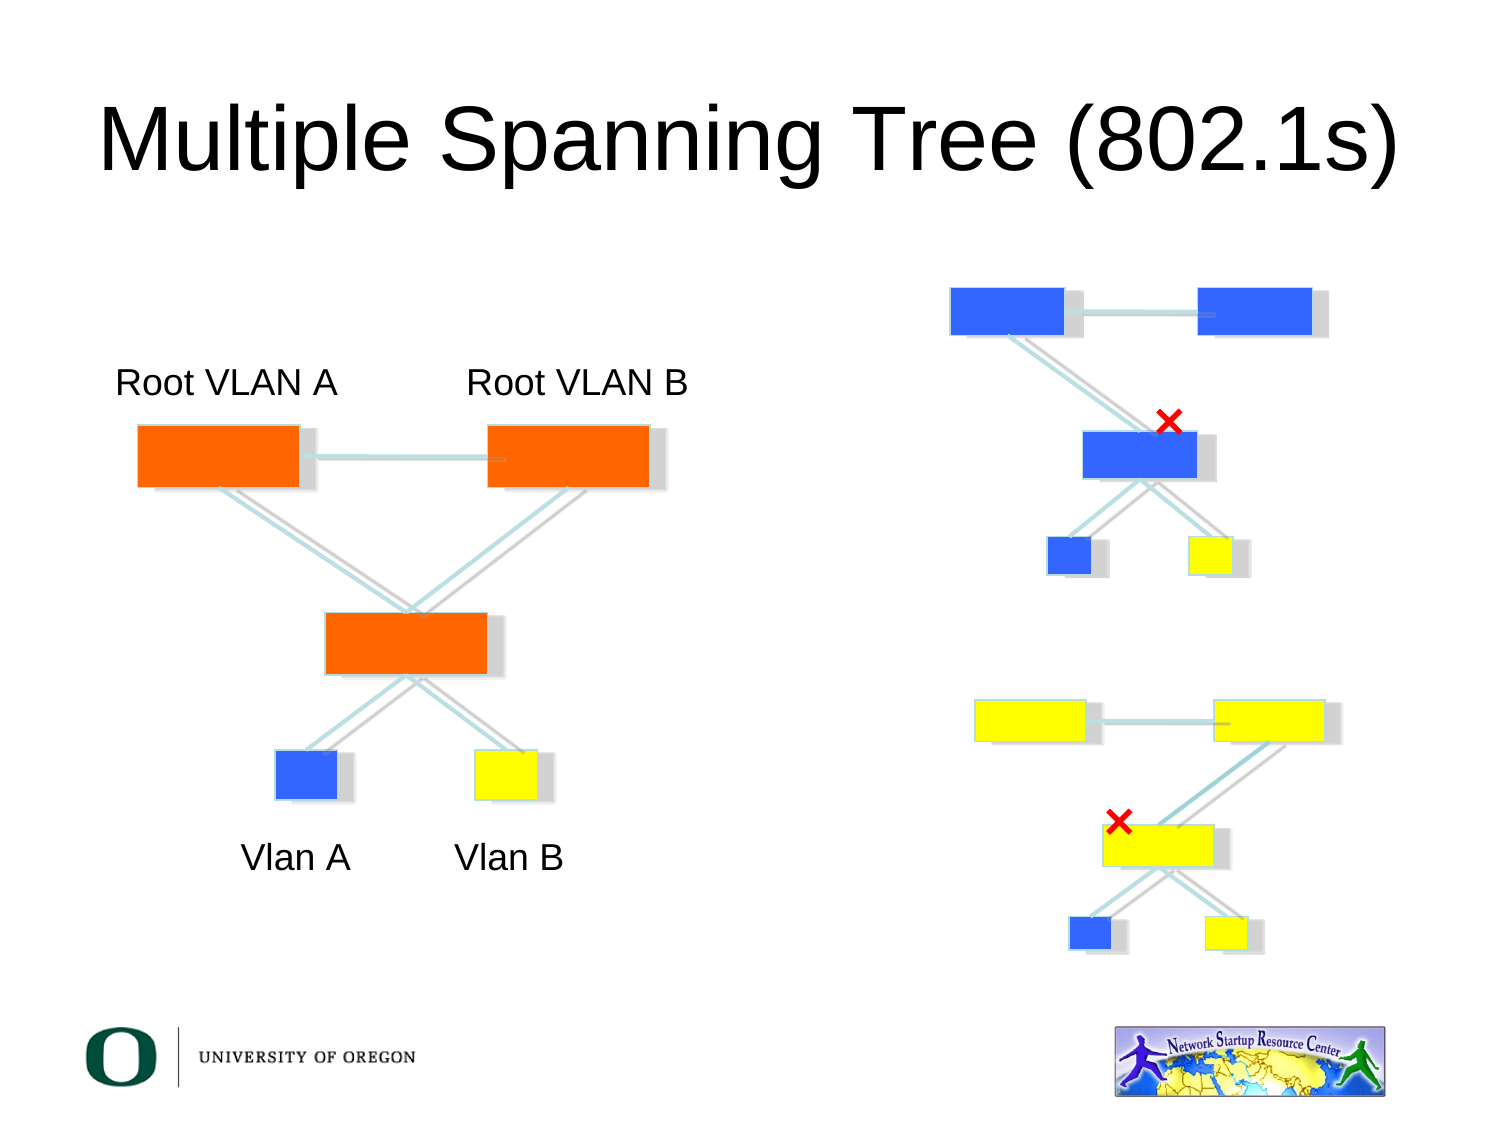

# Multiple Spanning Tree (802.1s)
Root VLAN A
Root VLAN B
✕
✕
Vlan A
Vlan B